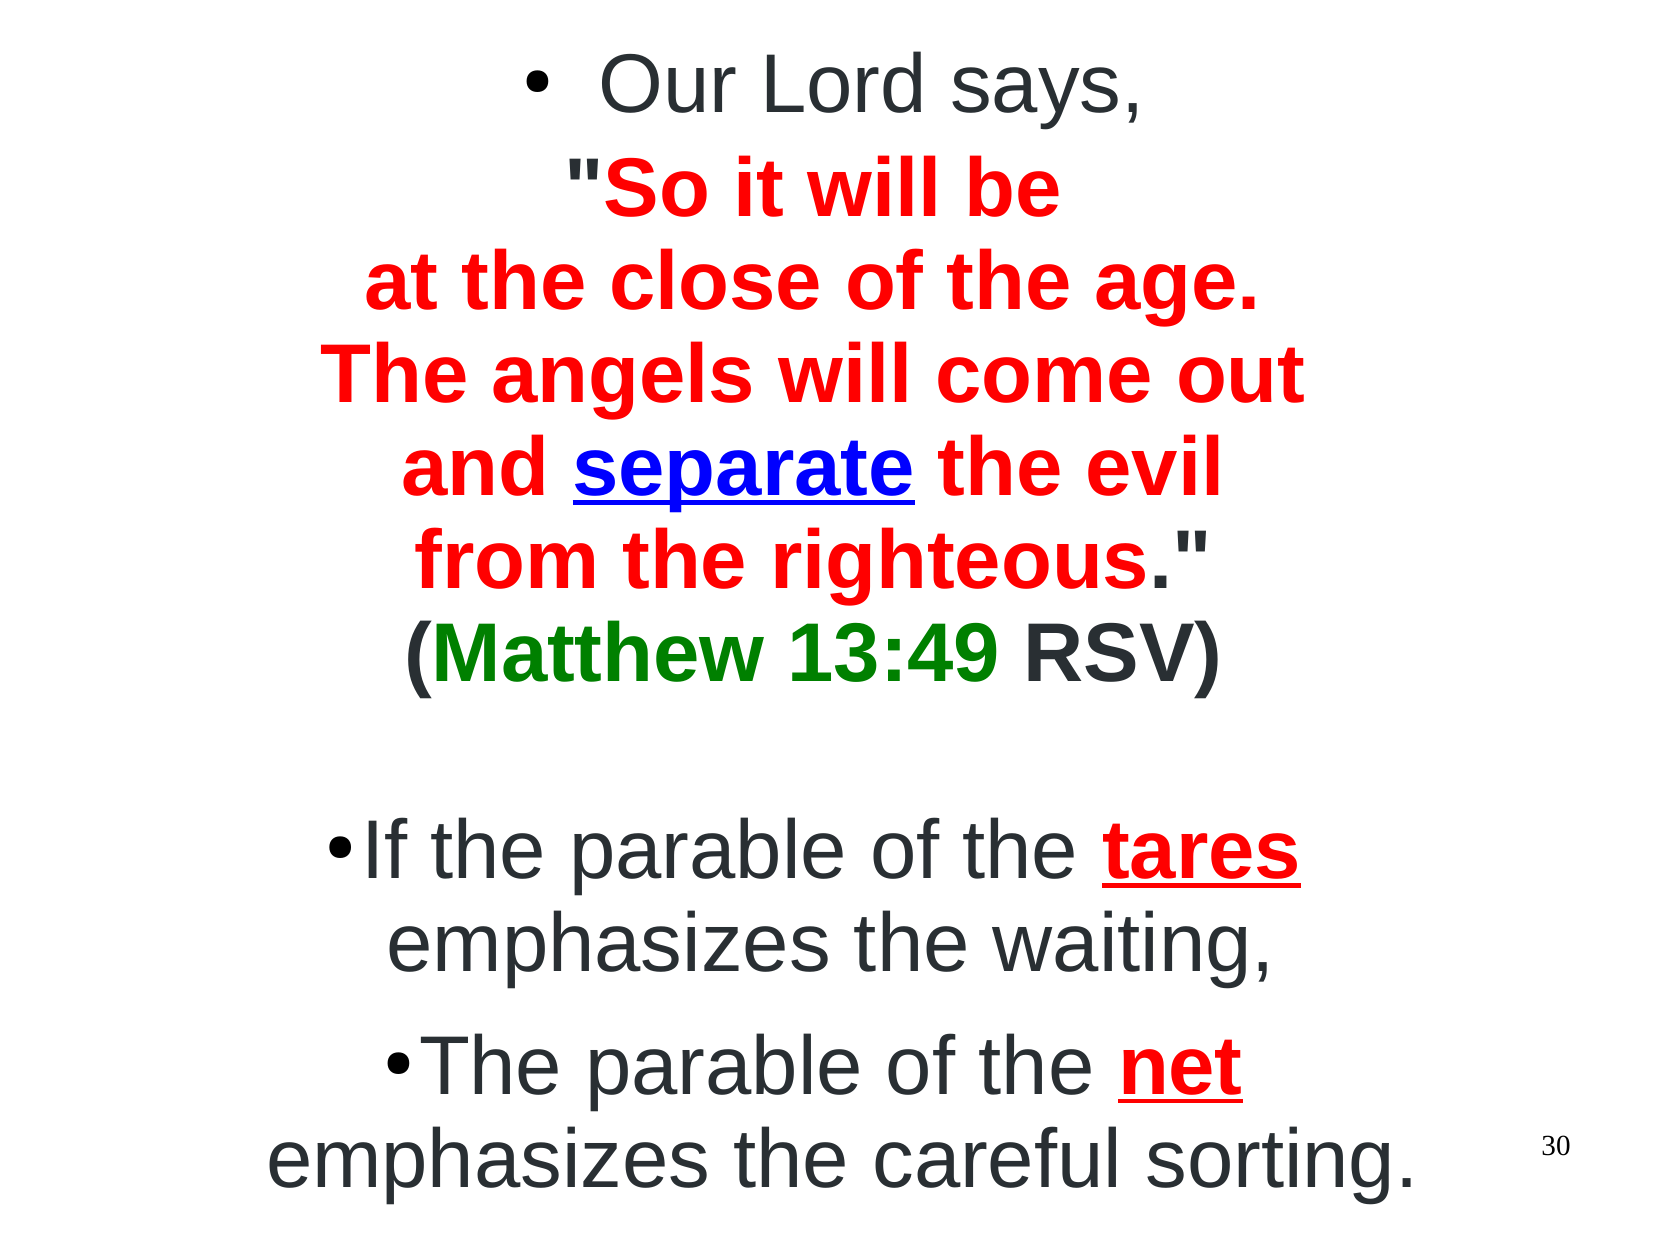

# Our Lord says,
"So it will be
at the close of the age.
The angels will come out
and separate the evil
from the righteous."
(Matthew 13:49 RSV)
If the parable of the tares
emphasizes the waiting,
The parable of the net
emphasizes the careful sorting.
30